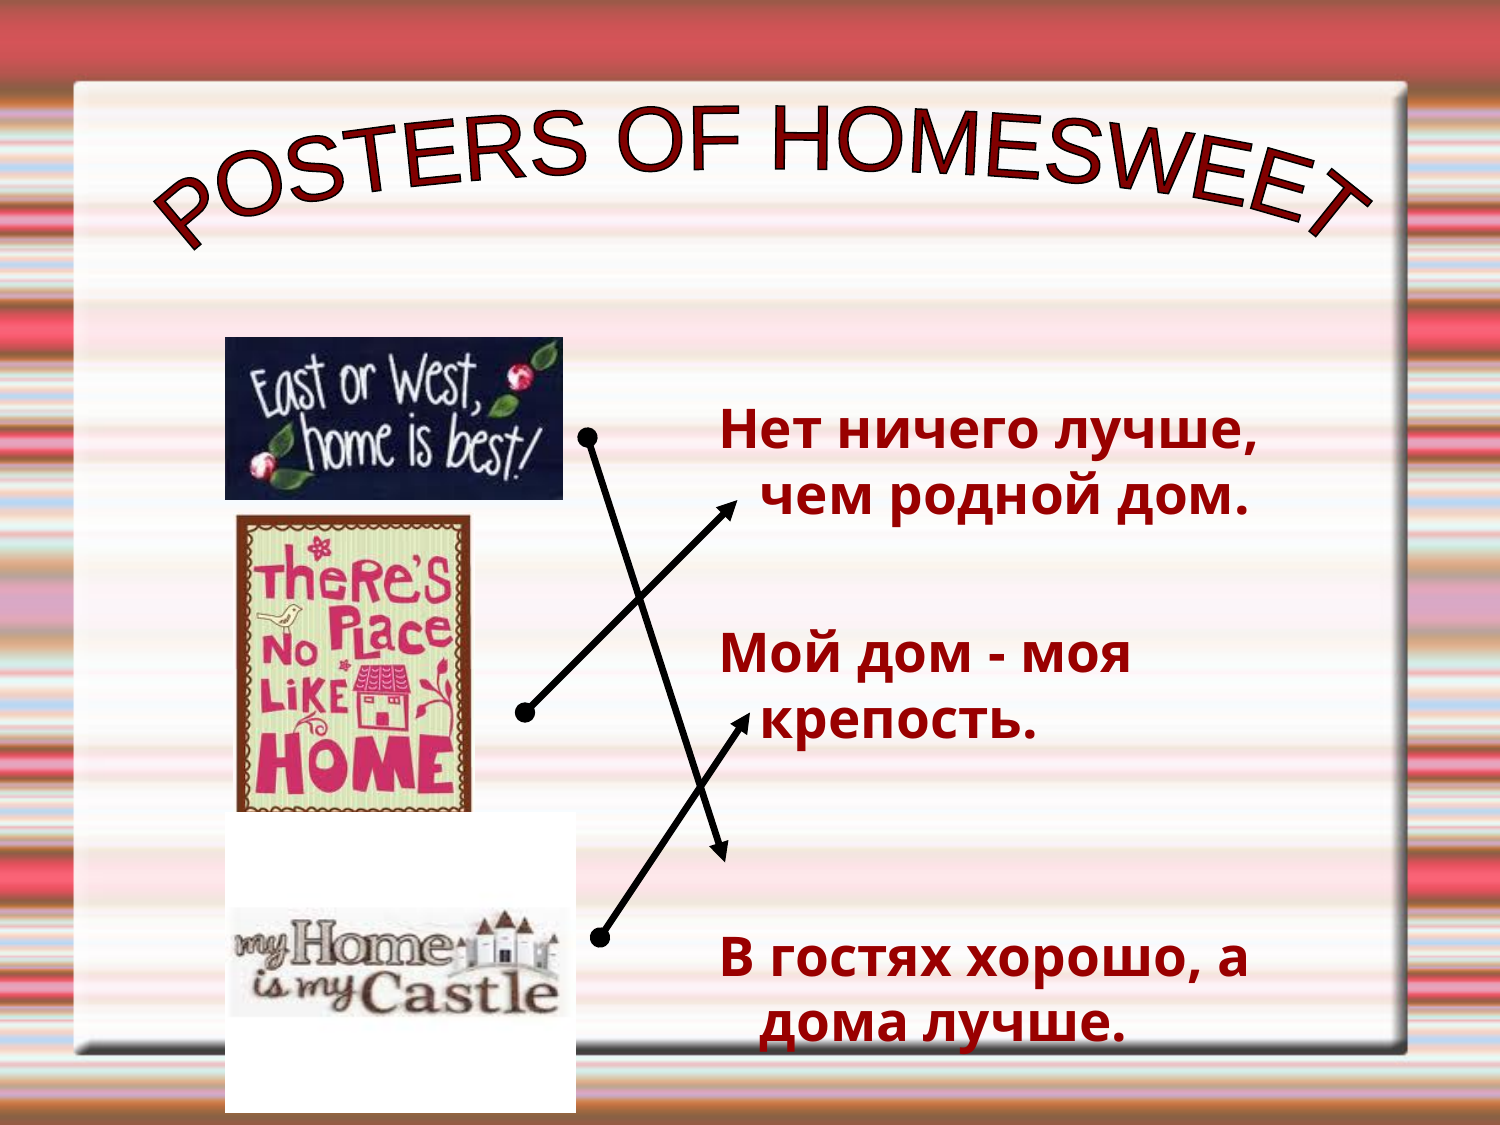

POSTERS OF HOMESWEET
# Нет ничего лучше, чем родной дом.
Мой дом - моя крепость.
В гостях хорошо, а дома лучше.